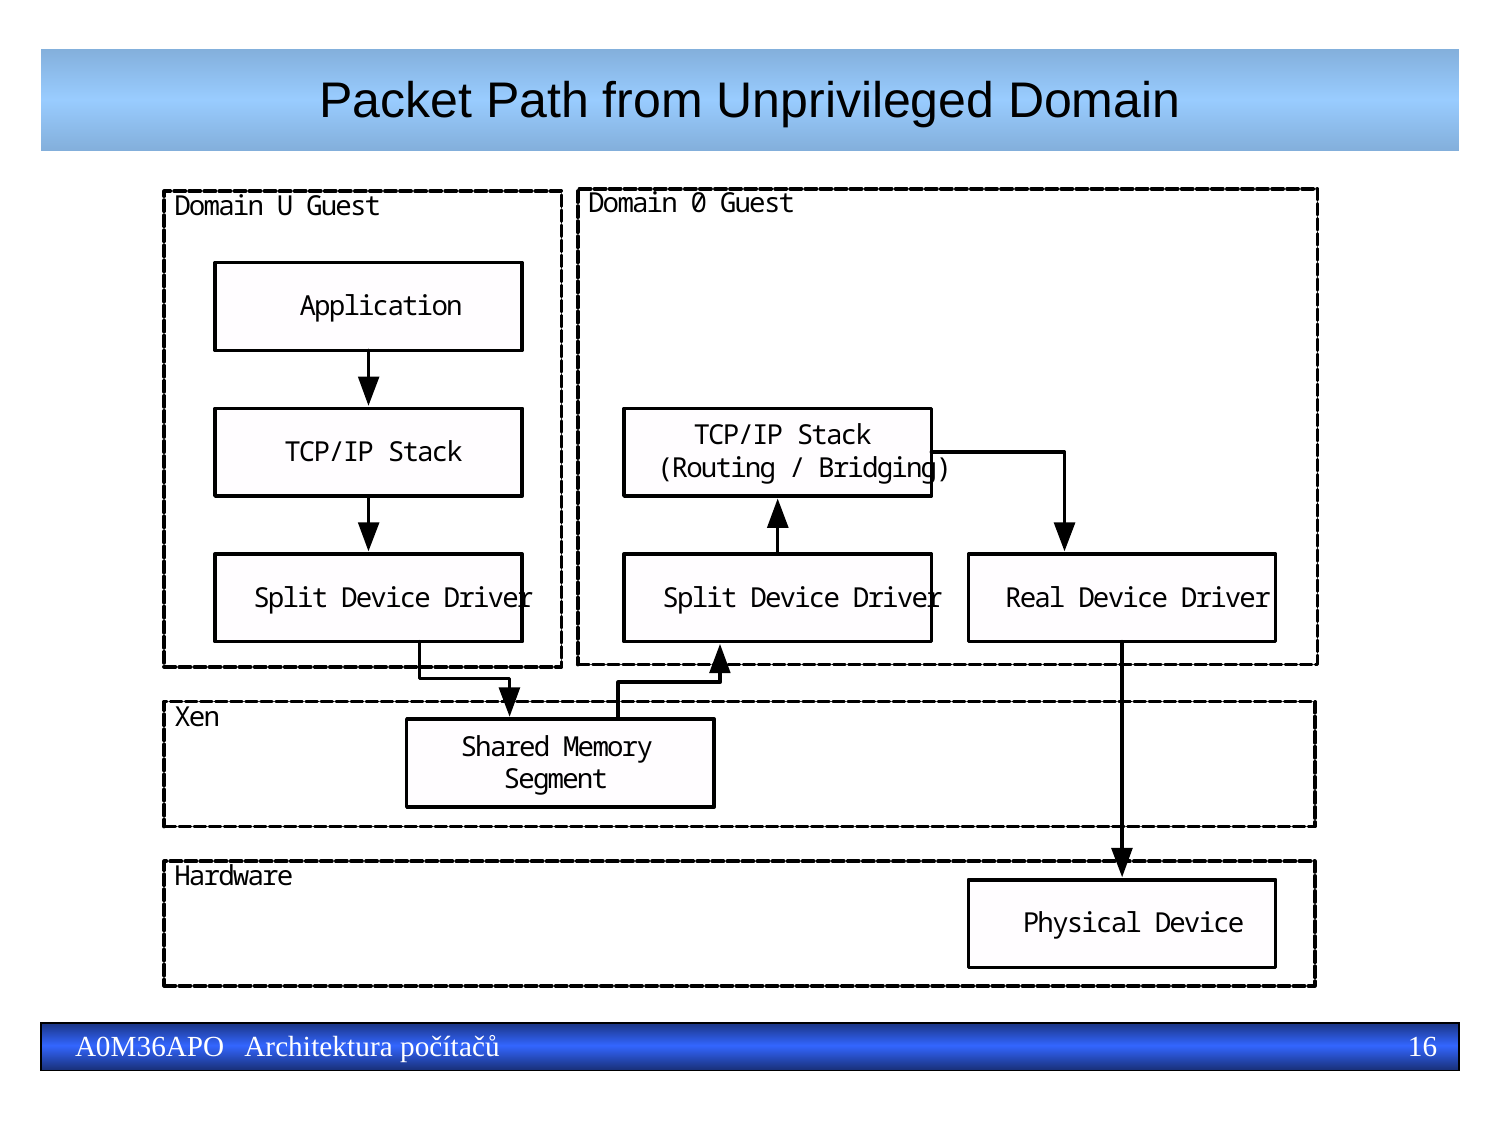

# Packet Path from Unprivileged Domain
A0M36APO Architektura počítačů
16